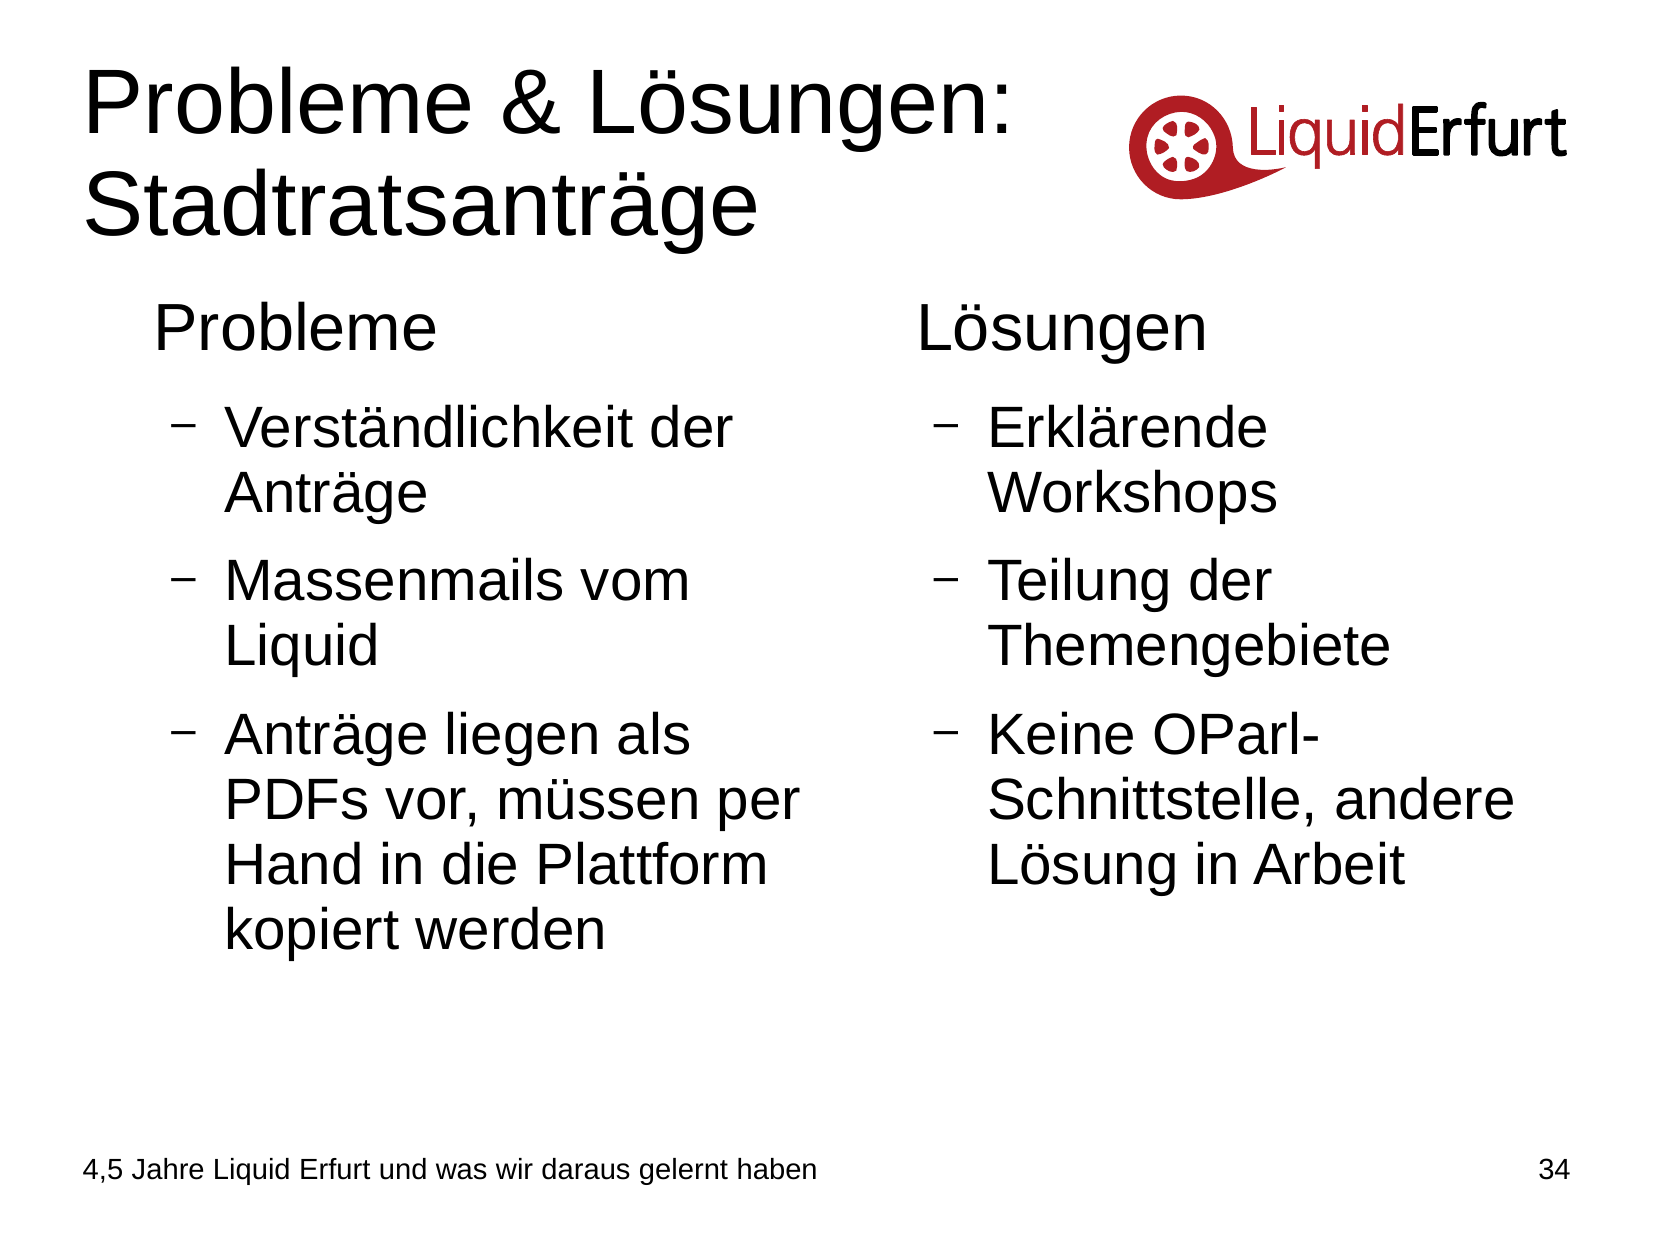

# Probleme & Lösungen: Stadtratsanträge
Probleme
Verständlichkeit der Anträge
Massenmails vom Liquid
Anträge liegen als PDFs vor, müssen per Hand in die Plattform kopiert werden
Lösungen
Erklärende Workshops
Teilung der Themengebiete
Keine OParl-Schnittstelle, andere Lösung in Arbeit
4,5 Jahre Liquid Erfurt und was wir daraus gelernt haben
34